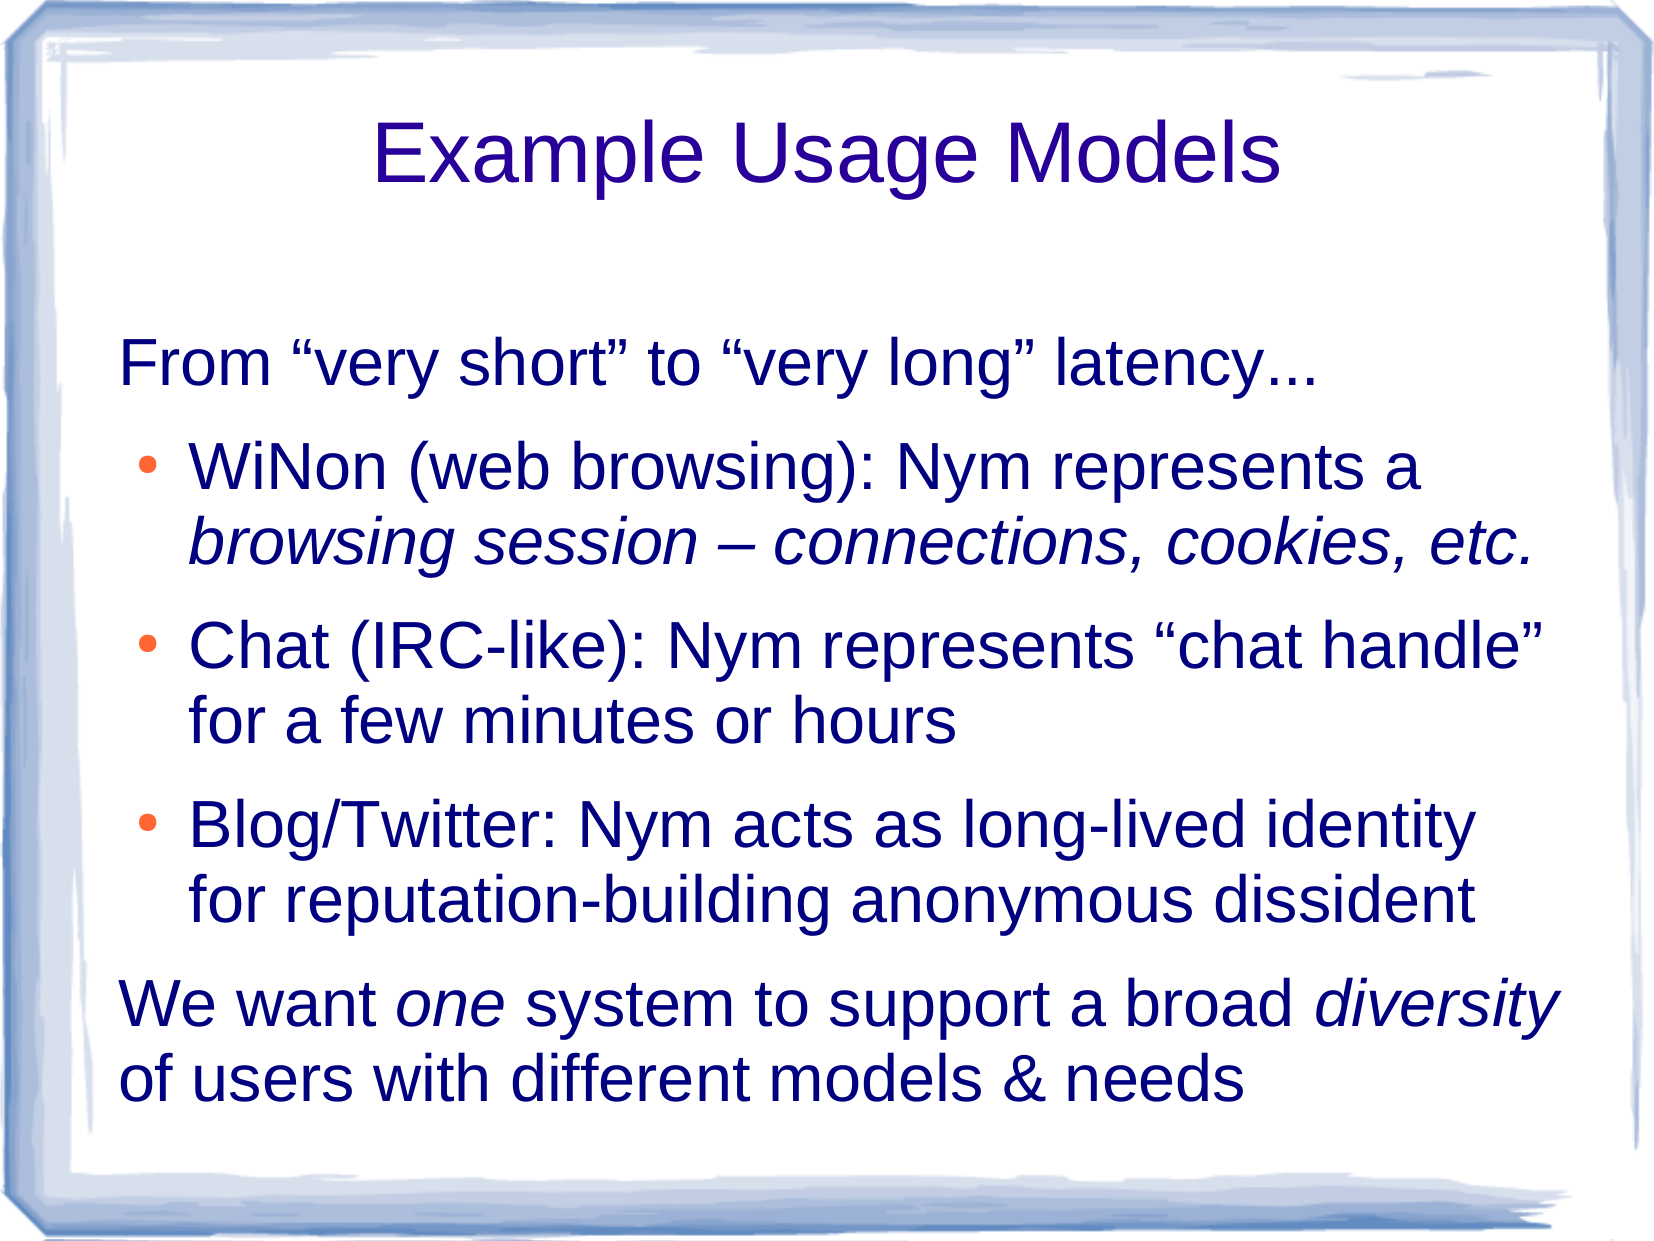

# Example Usage Models
From “very short” to “very long” latency...
WiNon (web browsing): Nym represents a browsing session – connections, cookies, etc.
Chat (IRC-like): Nym represents “chat handle”
for a few minutes or hours
Blog/Twitter: Nym acts as long-lived identity
for reputation-building anonymous dissident
We want one system to support a broad diversity of users with different models & needs